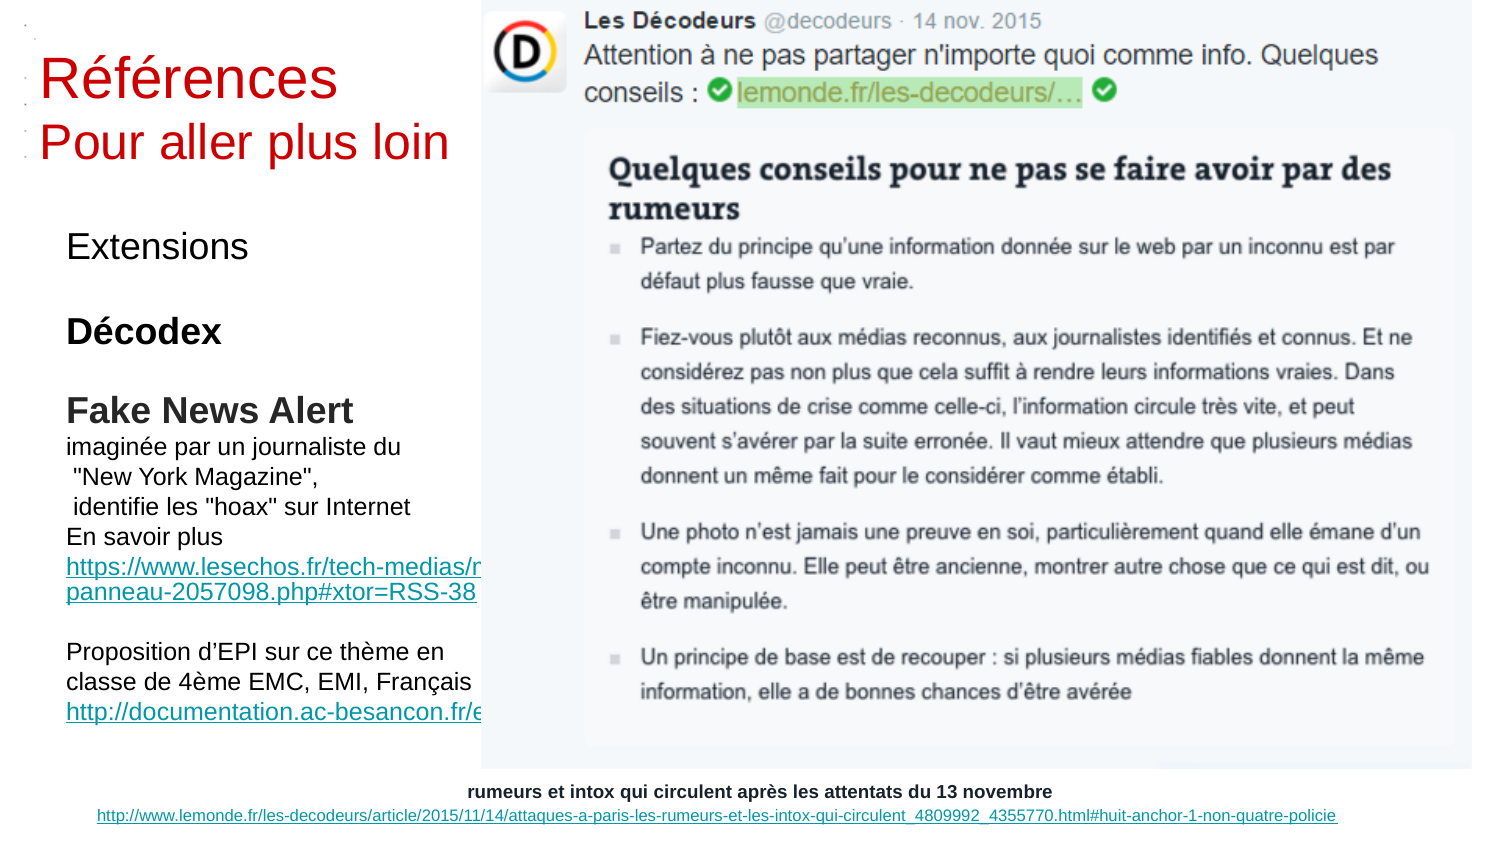

# Références Pour aller plus loin
Extensions
Décodex
Fake News Alert
imaginée par un journaliste du
 "New York Magazine",
 identifie les "hoax" sur Internet
En savoir plus
https://www.lesechos.fr/tech-medias/medias/0211684971943-fausses-informations-cinq-outils-pour-ne-pas-tomber-dans-le-panneau-2057098.php#xtor=RSS-38
Proposition d’EPI sur ce thème en
classe de 4ème EMC, EMI, Français
http://documentation.ac-besancon.fr/enseignements-pratiques-interdisciplinaires-et-prof-doc-lepi-detox/
rumeurs et intox qui circulent après les attentats du 13 novembre
http://www.lemonde.fr/les-decodeurs/article/2015/11/14/attaques-a-paris-les-rumeurs-et-les-intox-qui-circulent_4809992_4355770.html#huit-anchor-1-non-quatre-policie